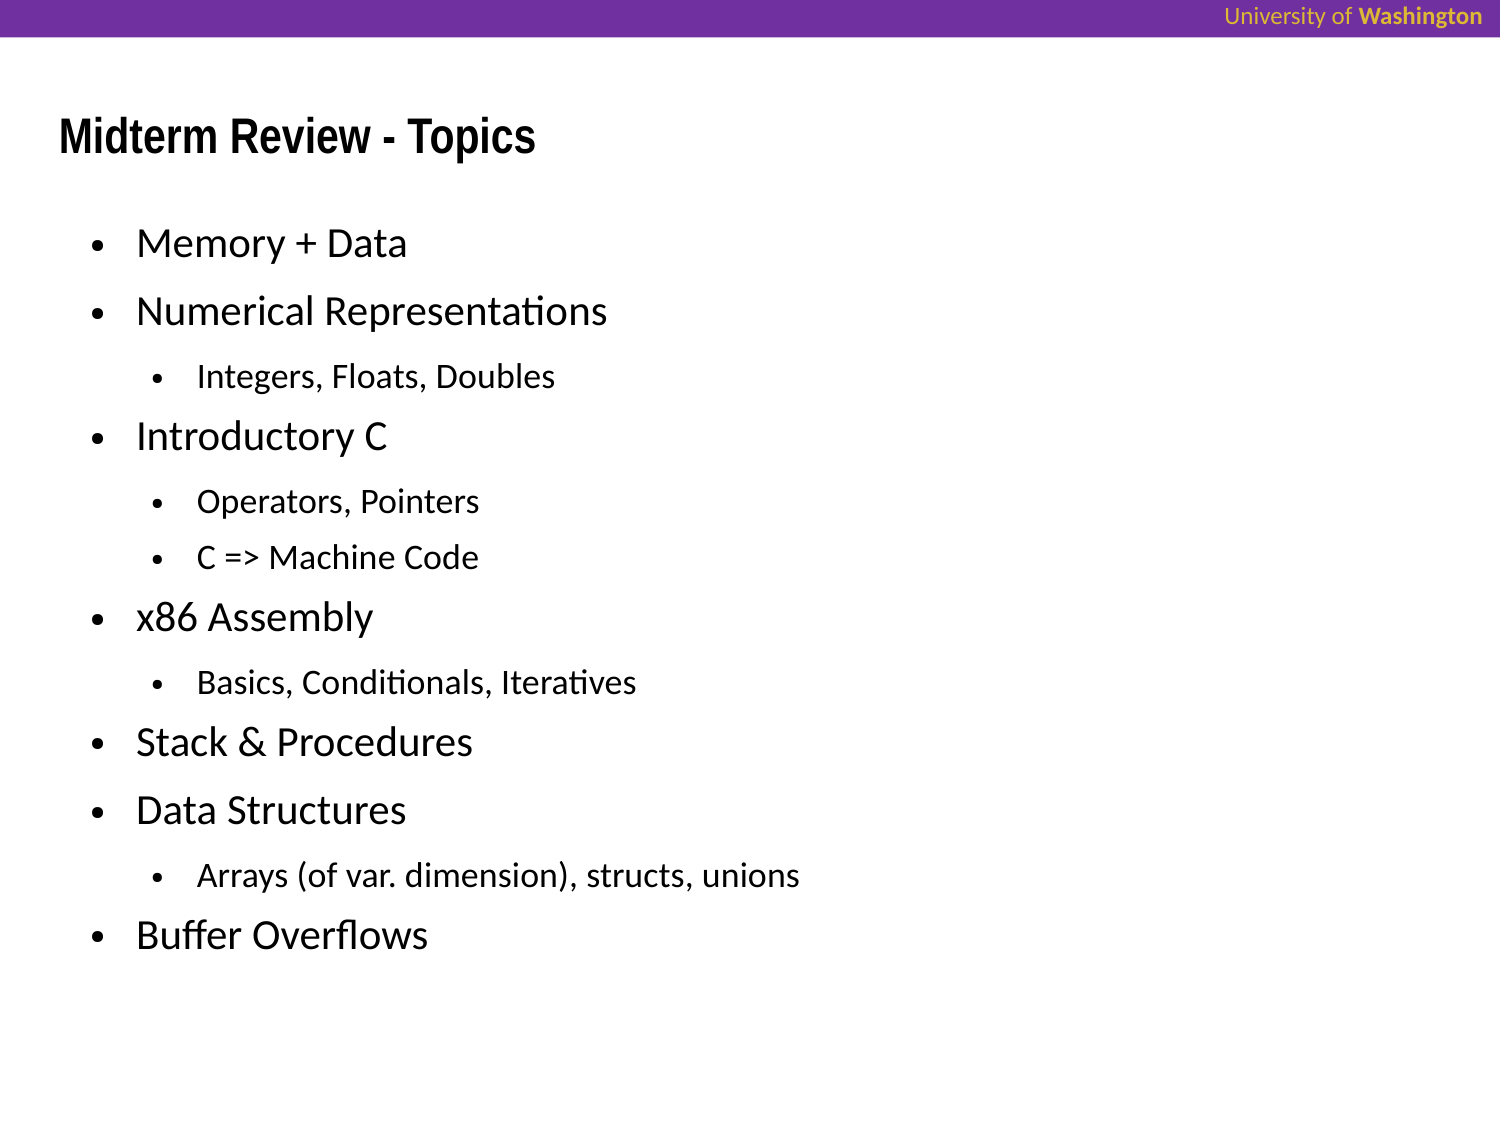

# Midterm Review - Topics
Memory + Data
Numerical Representations
Integers, Floats, Doubles
Introductory C
Operators, Pointers
C => Machine Code
x86 Assembly
Basics, Conditionals, Iteratives
Stack & Procedures
Data Structures
Arrays (of var. dimension), structs, unions
Buffer Overflows